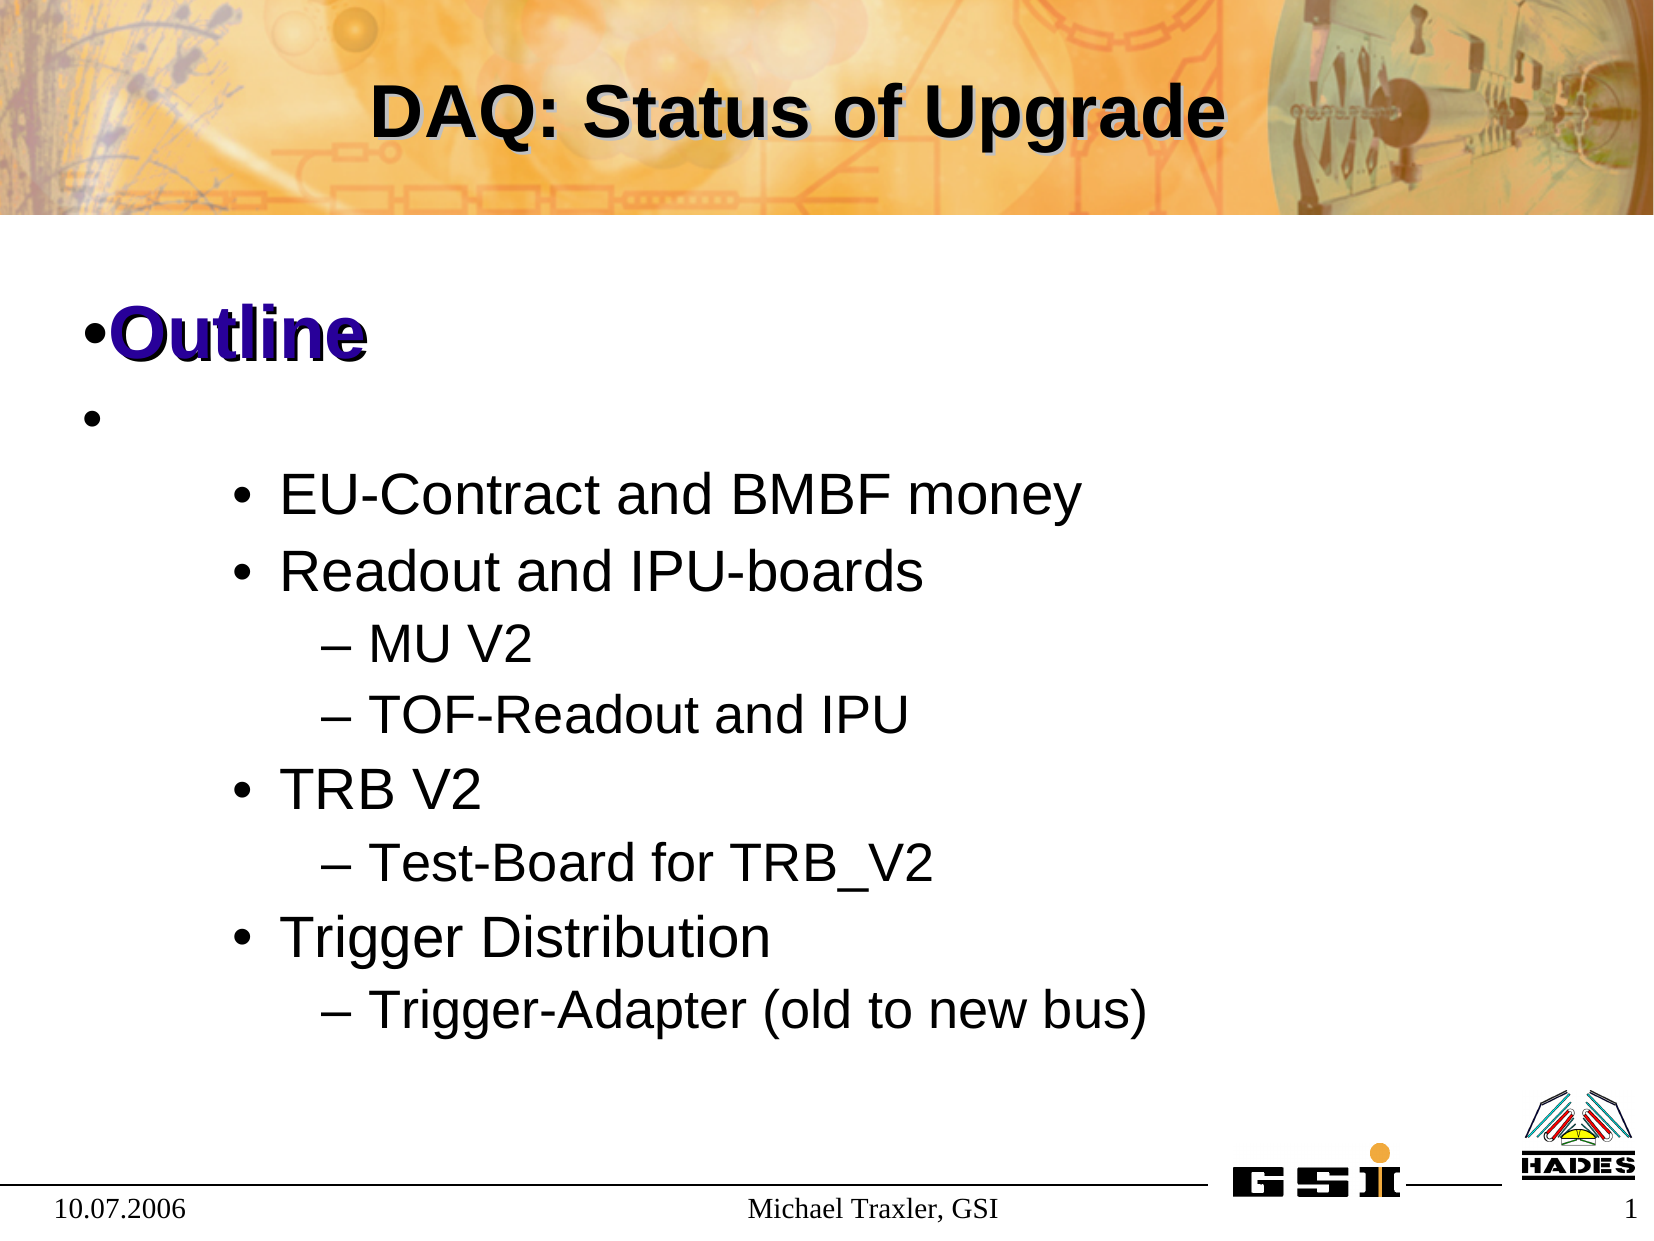

# DAQ: Status of Upgrade
Outline
EU-Contract and BMBF money
Readout and IPU-boards
MU V2
TOF-Readout and IPU
TRB V2
Test-Board for TRB_V2
Trigger Distribution
Trigger-Adapter (old to new bus)
10.07.2006
Michael Traxler, GSI
1